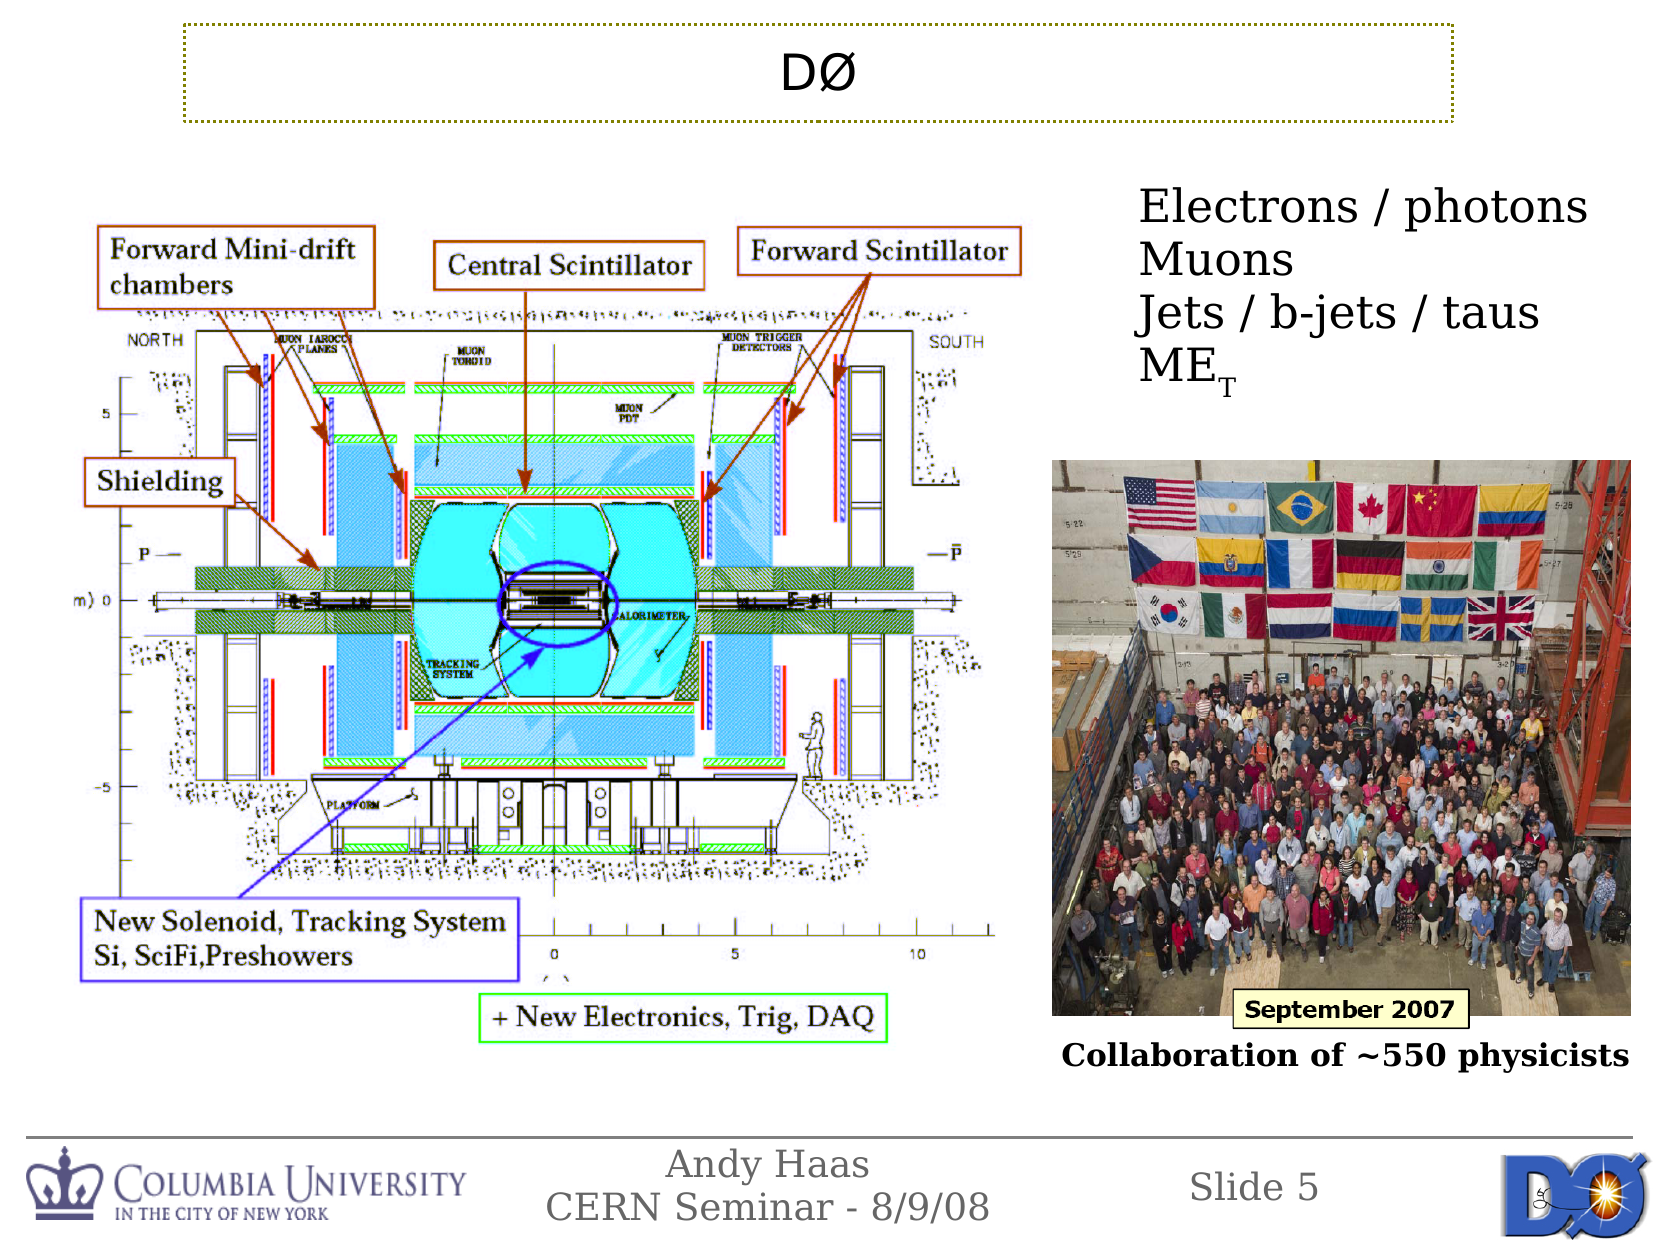

# DØ
Electrons / photons
Muons
Jets / b-jets / taus
MET
Collaboration of ~550 physicists